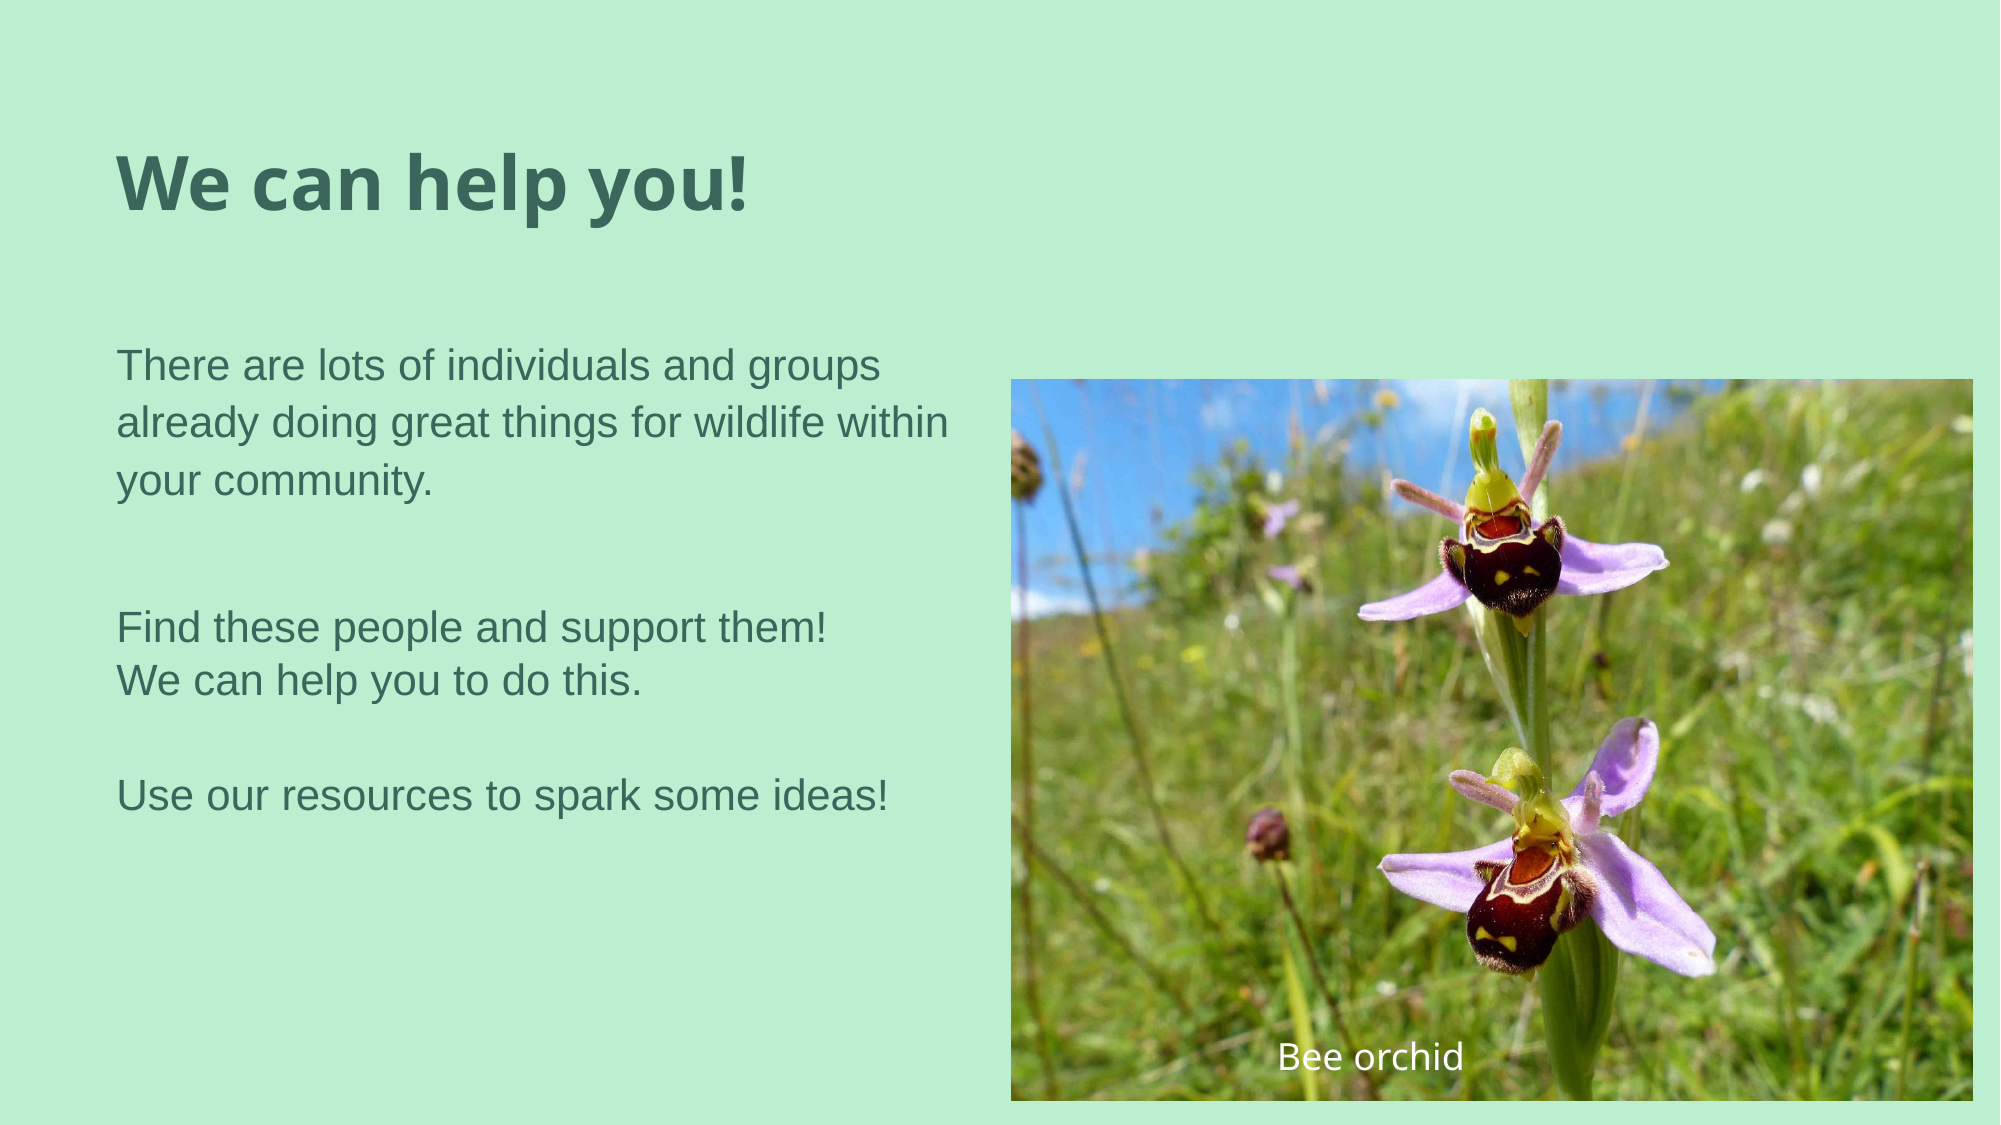

# We can help you!
There are lots of individuals and groups already doing great things for wildlife within your community.
Find these people and support them!
We can help you to do this.
Use our resources to spark some ideas!
Bee orchid